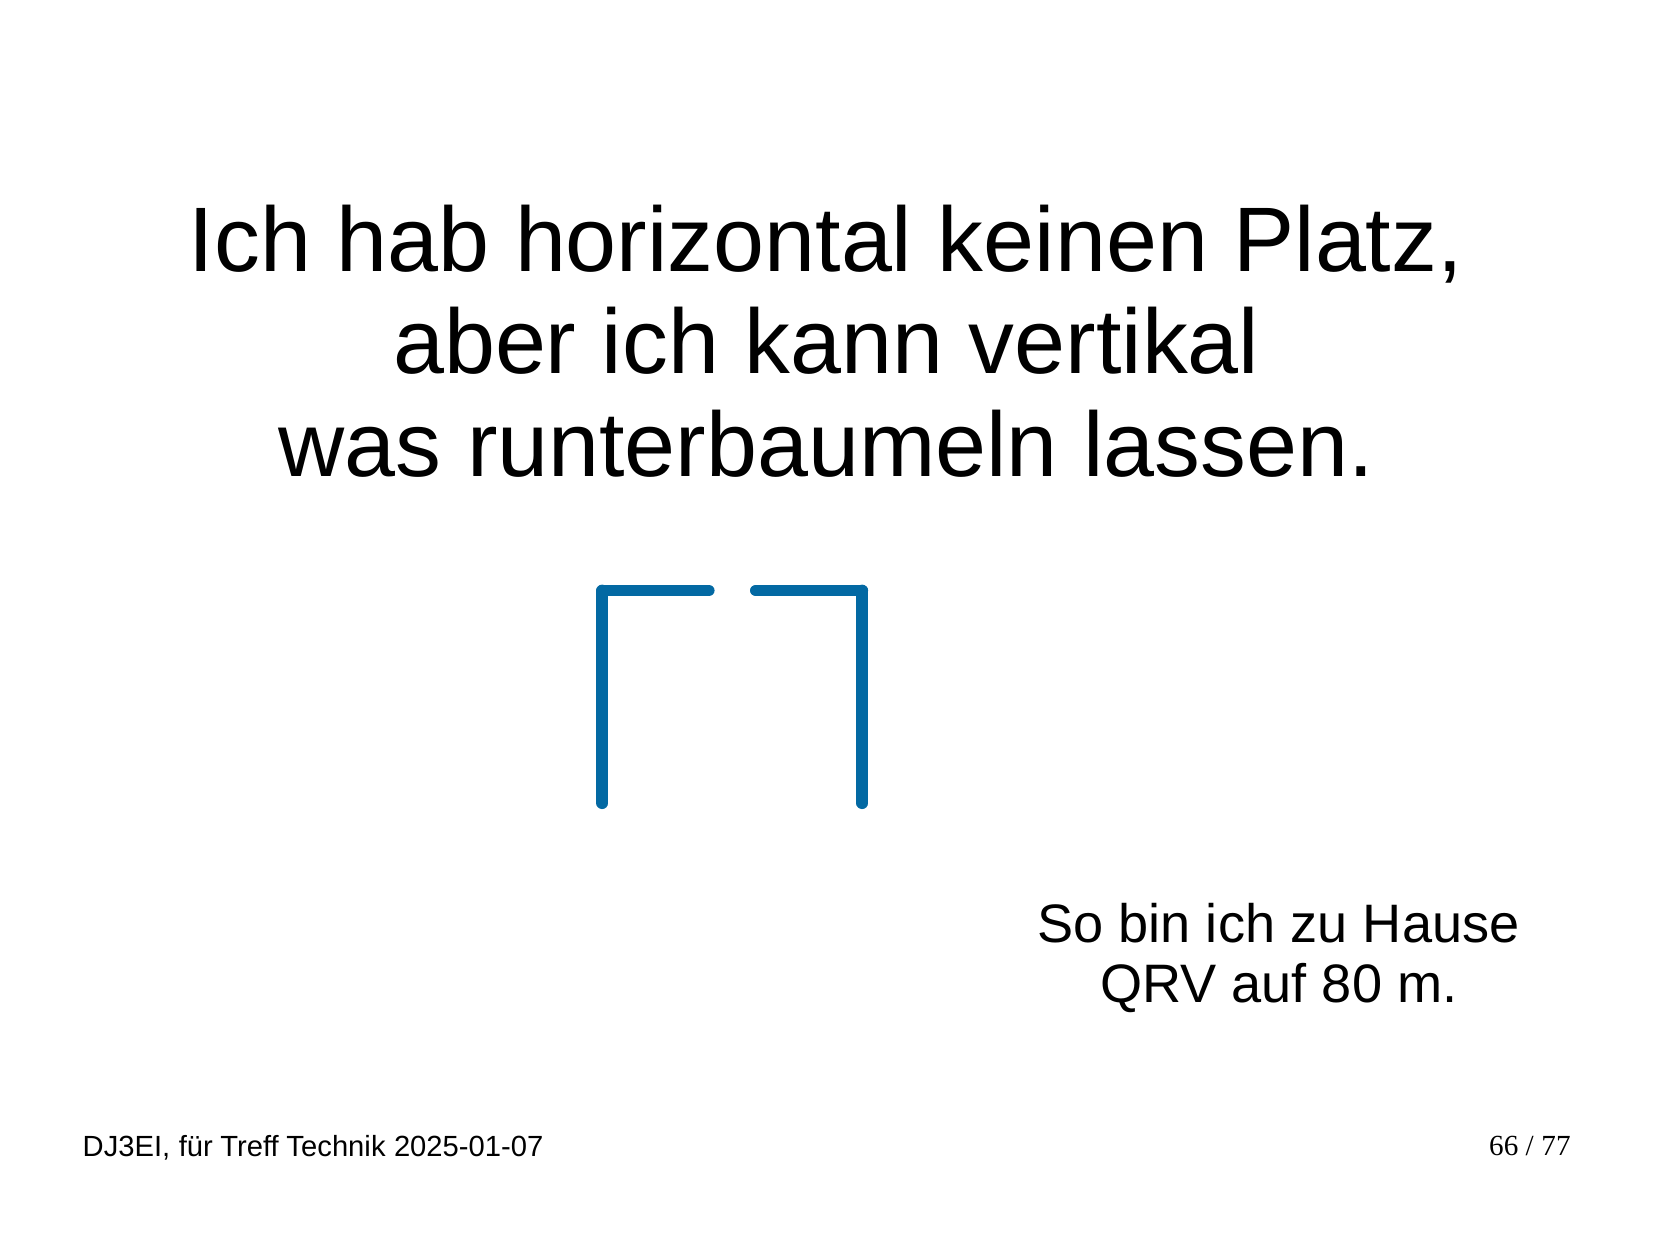

# Ich hab horizontal keinen Platz, aber ich kann vertikal was runterbaumeln lassen.
So bin ich zu Hause
QRV auf 80 m.
66